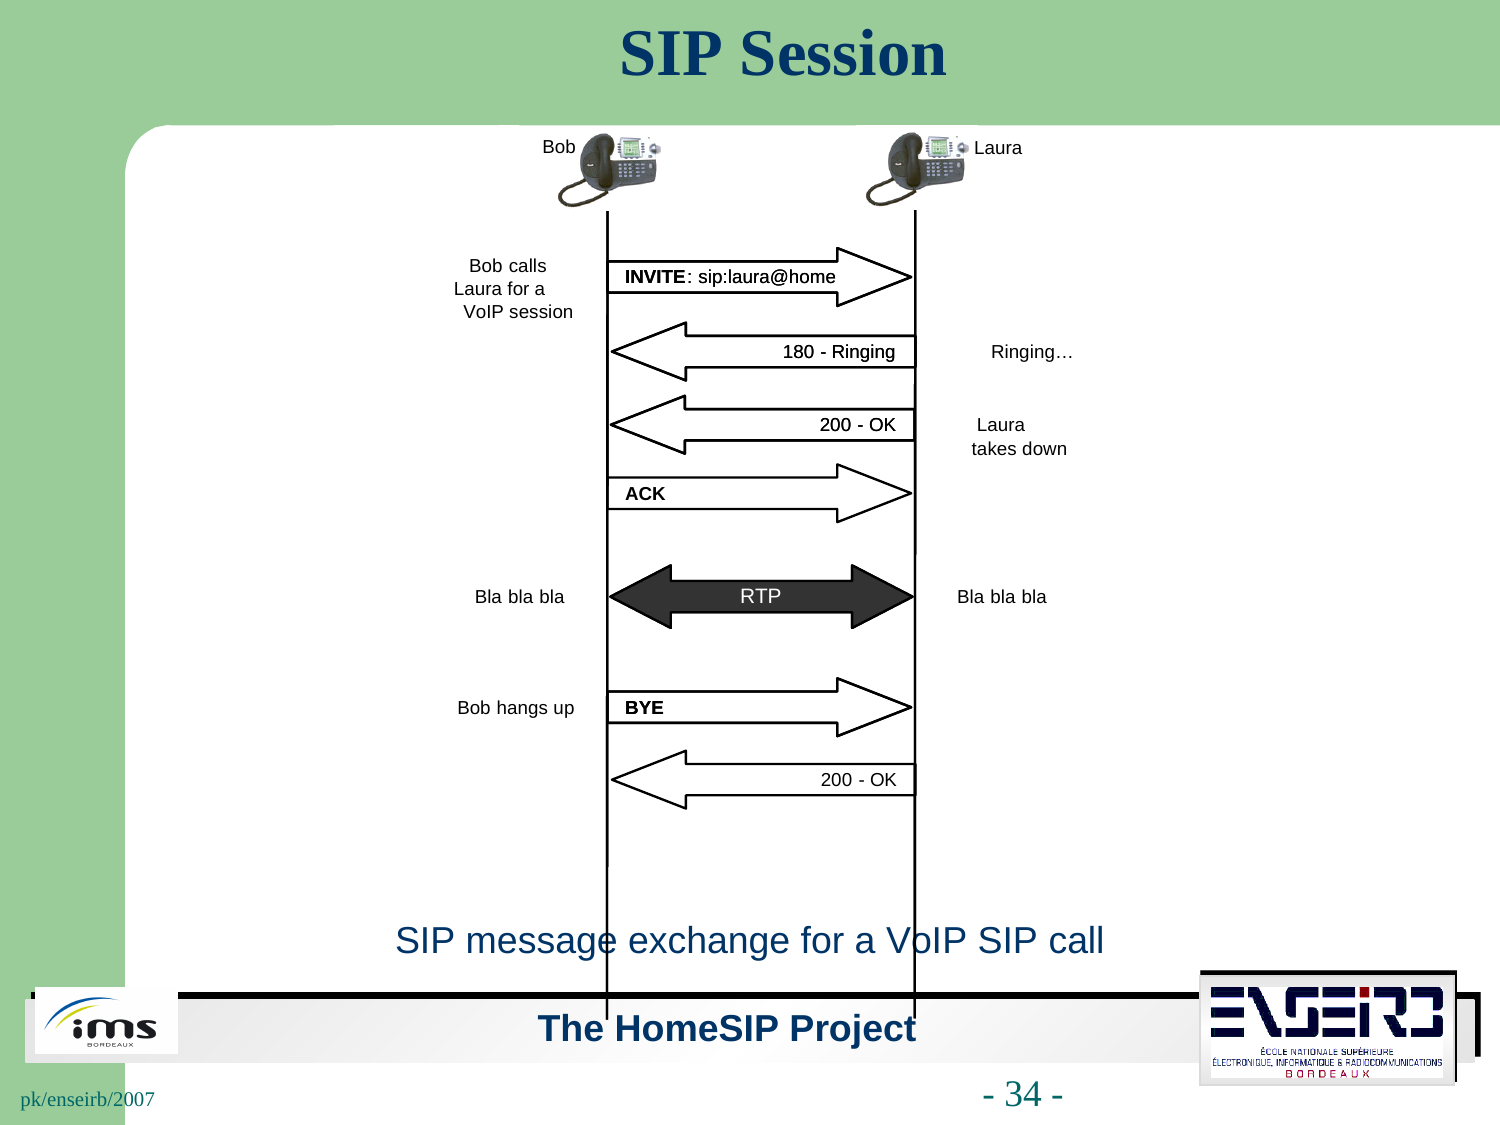

SIP Session
Bob
Laura
Bob
calls
INVITE
INVITE
:
:
sip:laura@home
sip:laura@home
Laura for a
VoIP session
180
180
-
-
Ringing
Ringing
Ringing…
200
200
-
-
OK
OK
Laura
takes down
ACK
RTP
RTP
Bla
bla
bla
Bla
bla
bla
Bob
hangs up
BYE
BYE
200
-
OK
SIP message exchange for a VoIP SIP call